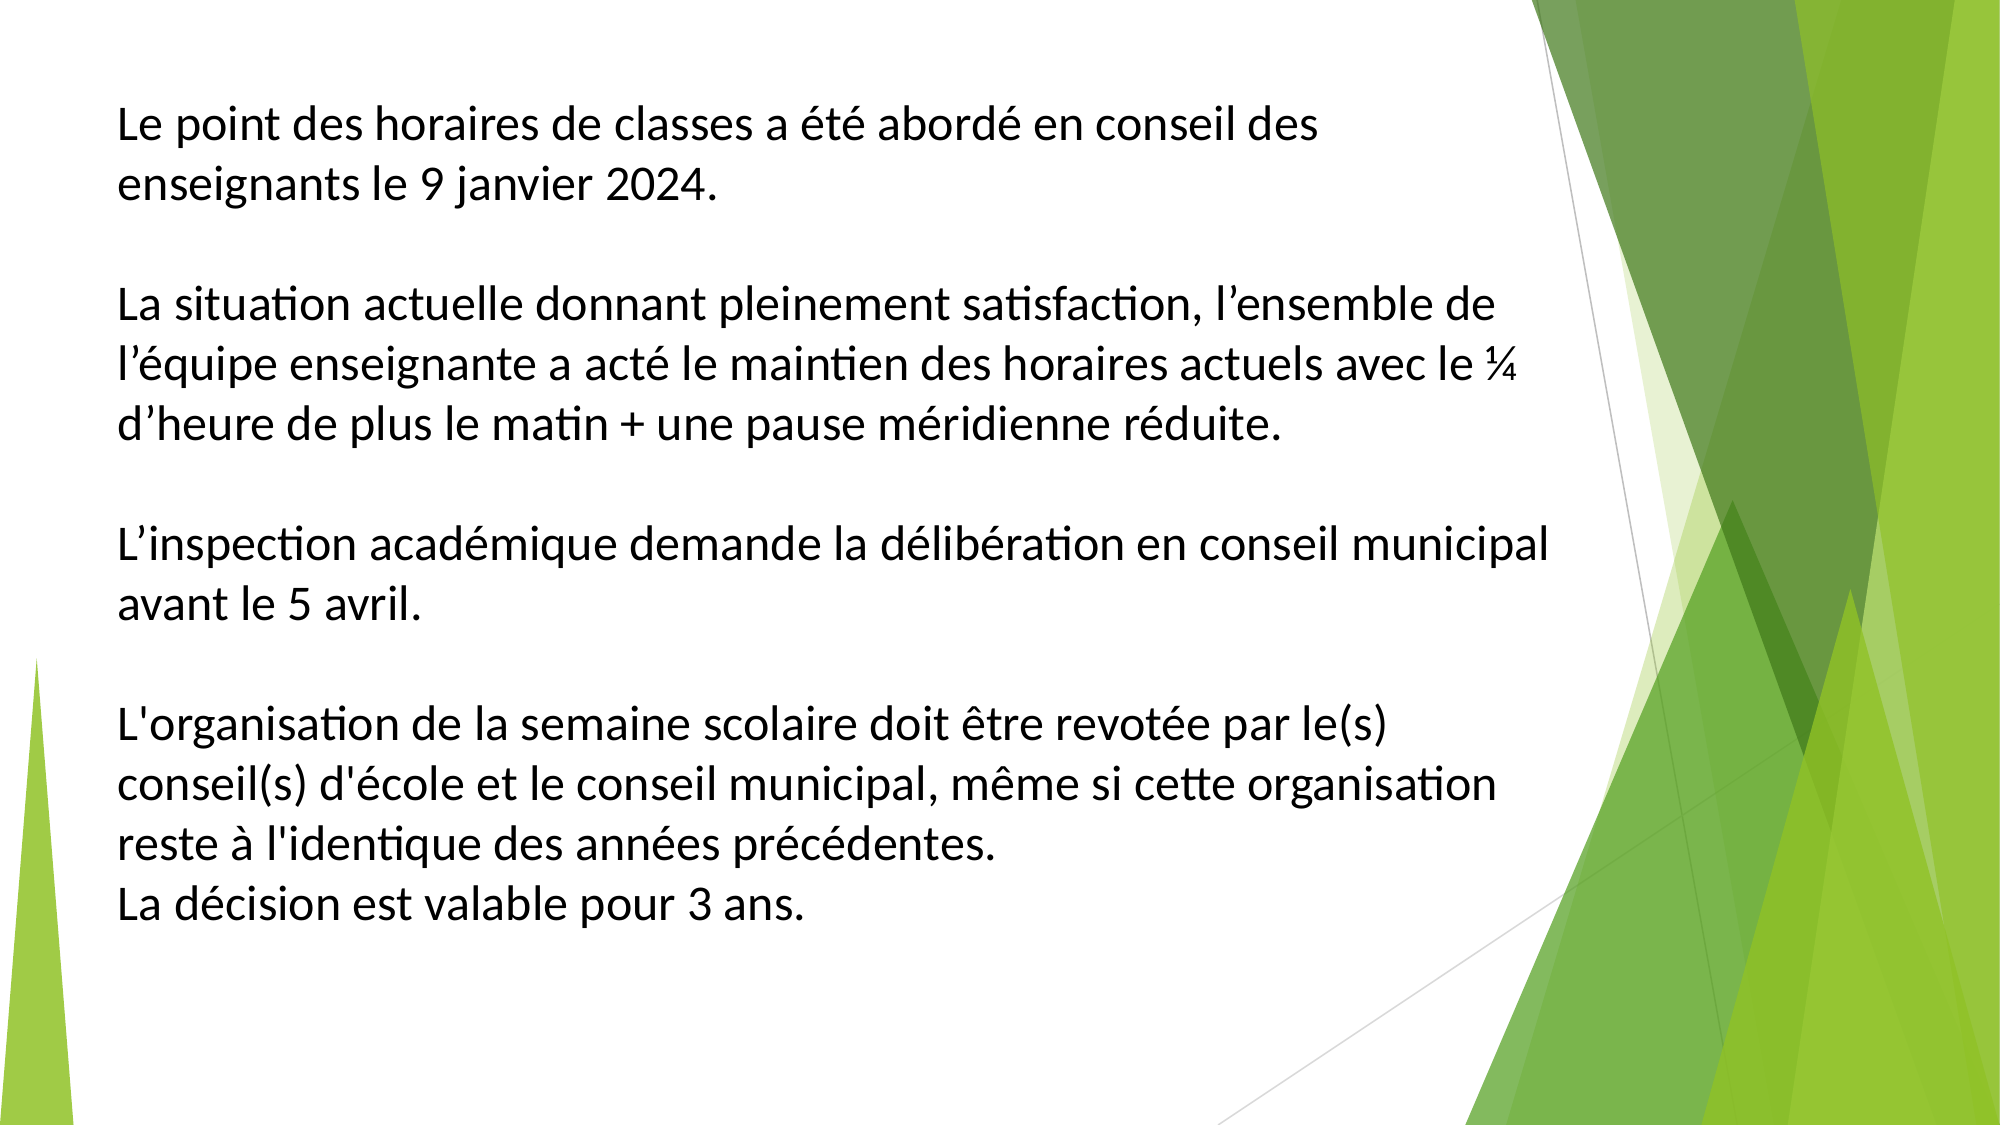

Le point des horaires de classes a été abordé en conseil des enseignants le 9 janvier 2024.
La situation actuelle donnant pleinement satisfaction, l’ensemble de l’équipe enseignante a acté le maintien des horaires actuels avec le ¼ d’heure de plus le matin + une pause méridienne réduite.
L’inspection académique demande la délibération en conseil municipal avant le 5 avril.
L'organisation de la semaine scolaire doit être revotée par le(s) conseil(s) d'école et le conseil municipal, même si cette organisation reste à l'identique des années précédentes.
La décision est valable pour 3 ans.